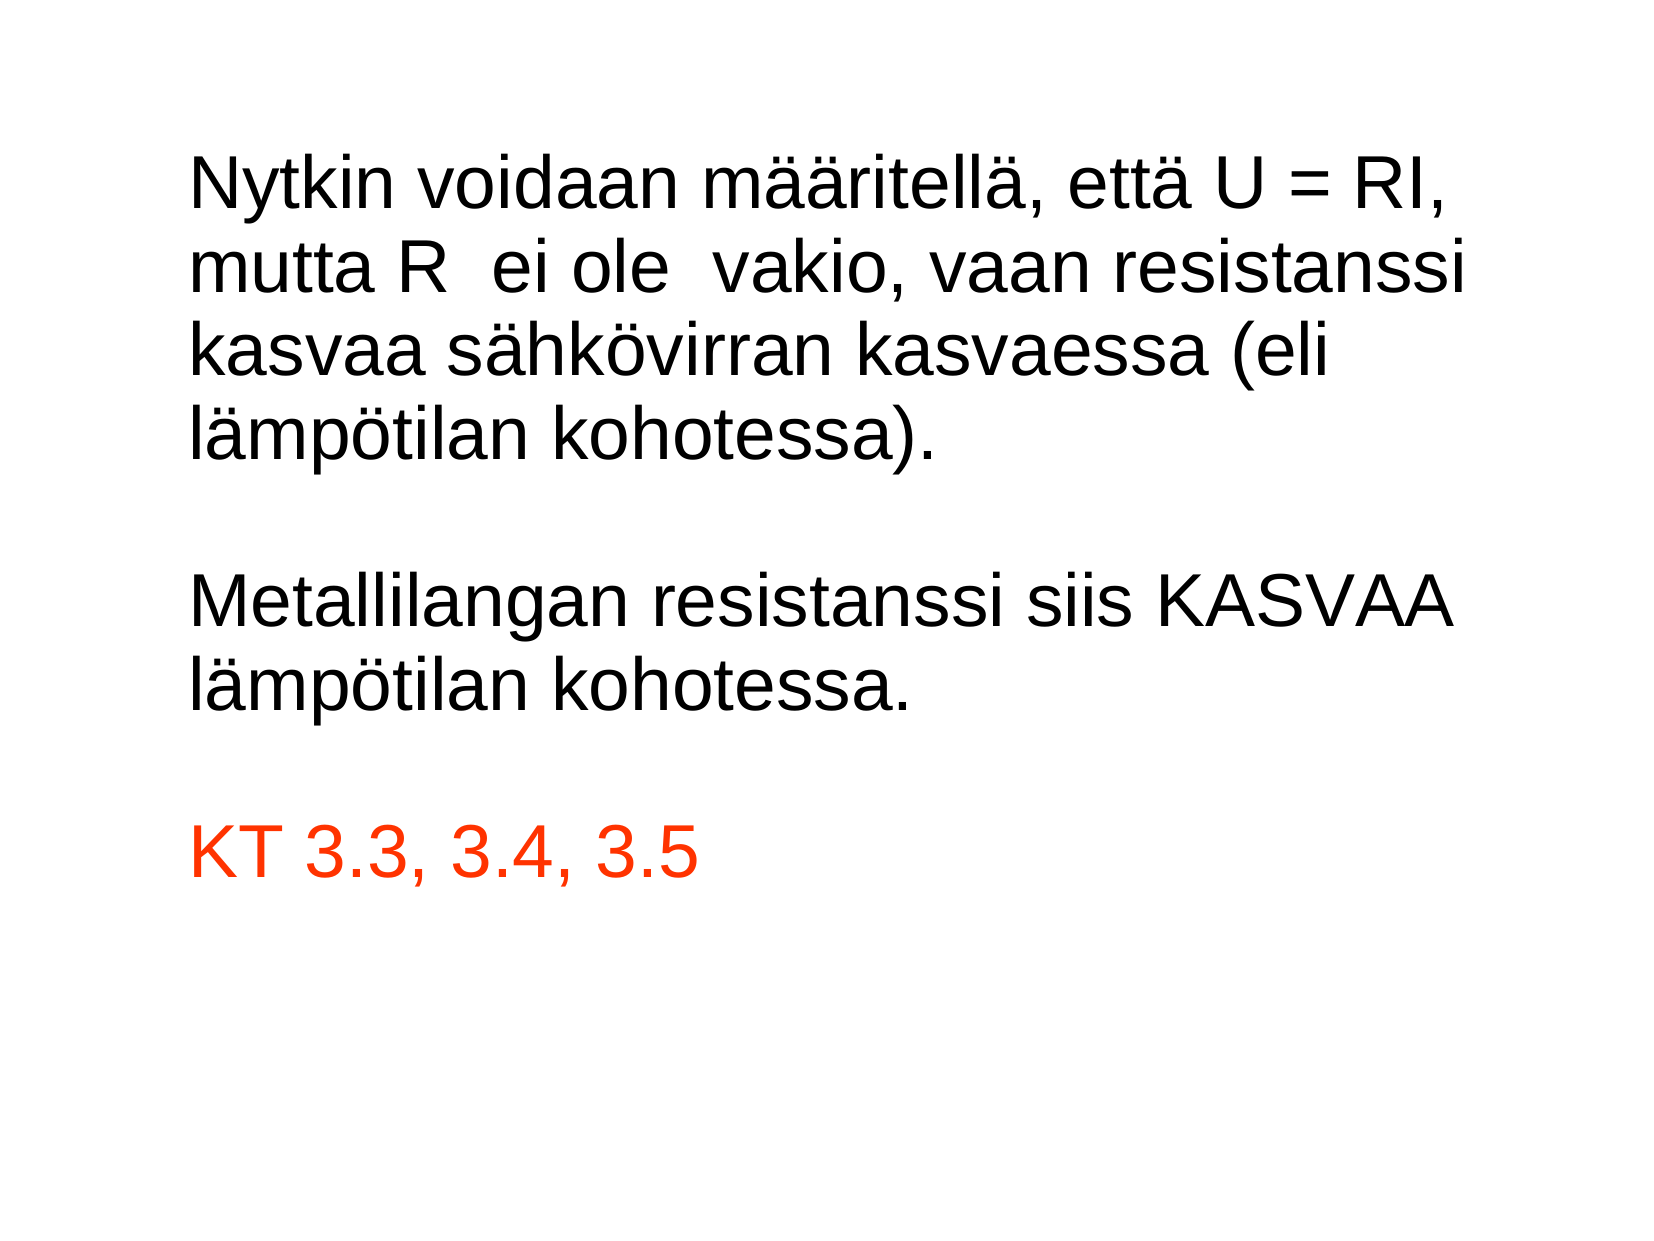

Nytkin voidaan määritellä, että U = RI, mutta R ei ole vakio, vaan resistanssi kasvaa sähkövirran kasvaessa (eli lämpötilan kohotessa).
Metallilangan resistanssi siis KASVAA lämpötilan kohotessa.
KT 3.3, 3.4, 3.5